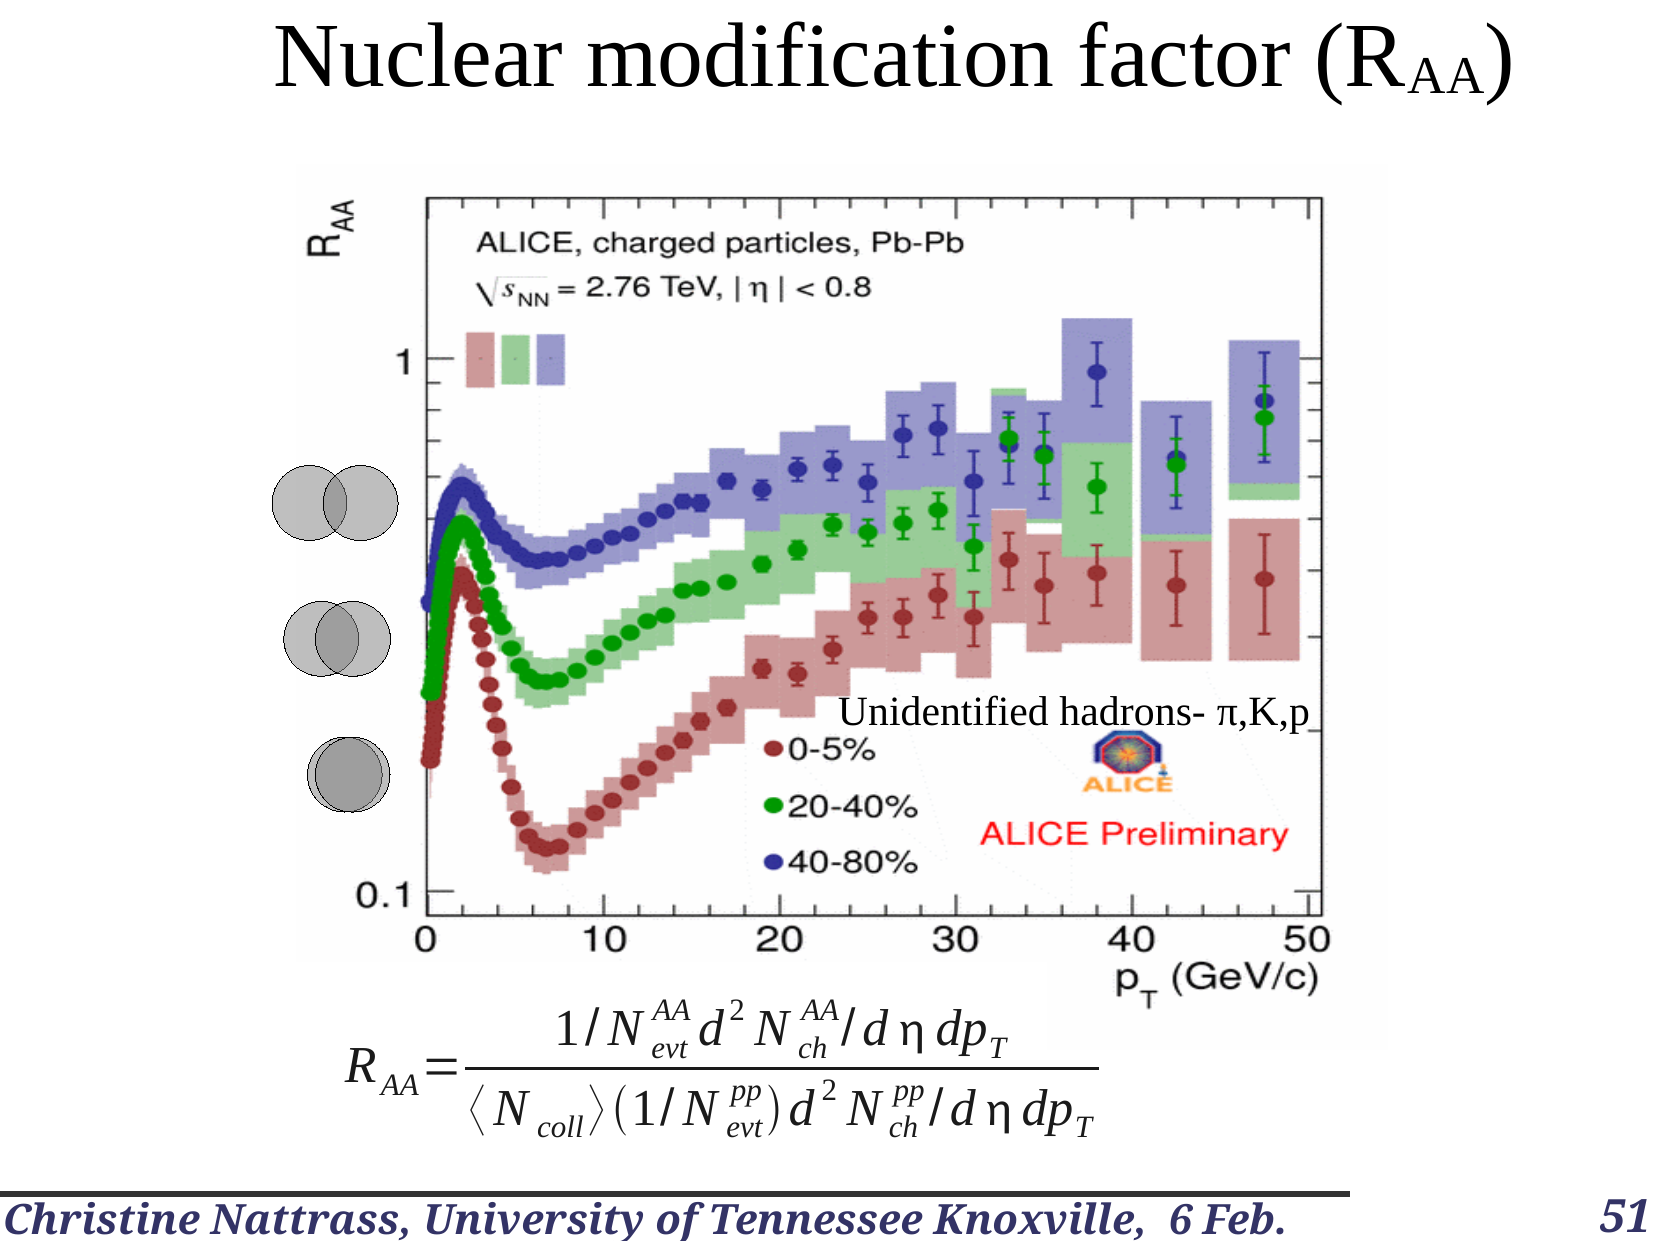

# Nuclear modification factor (RAA)
Unidentified hadrons- π,K,p